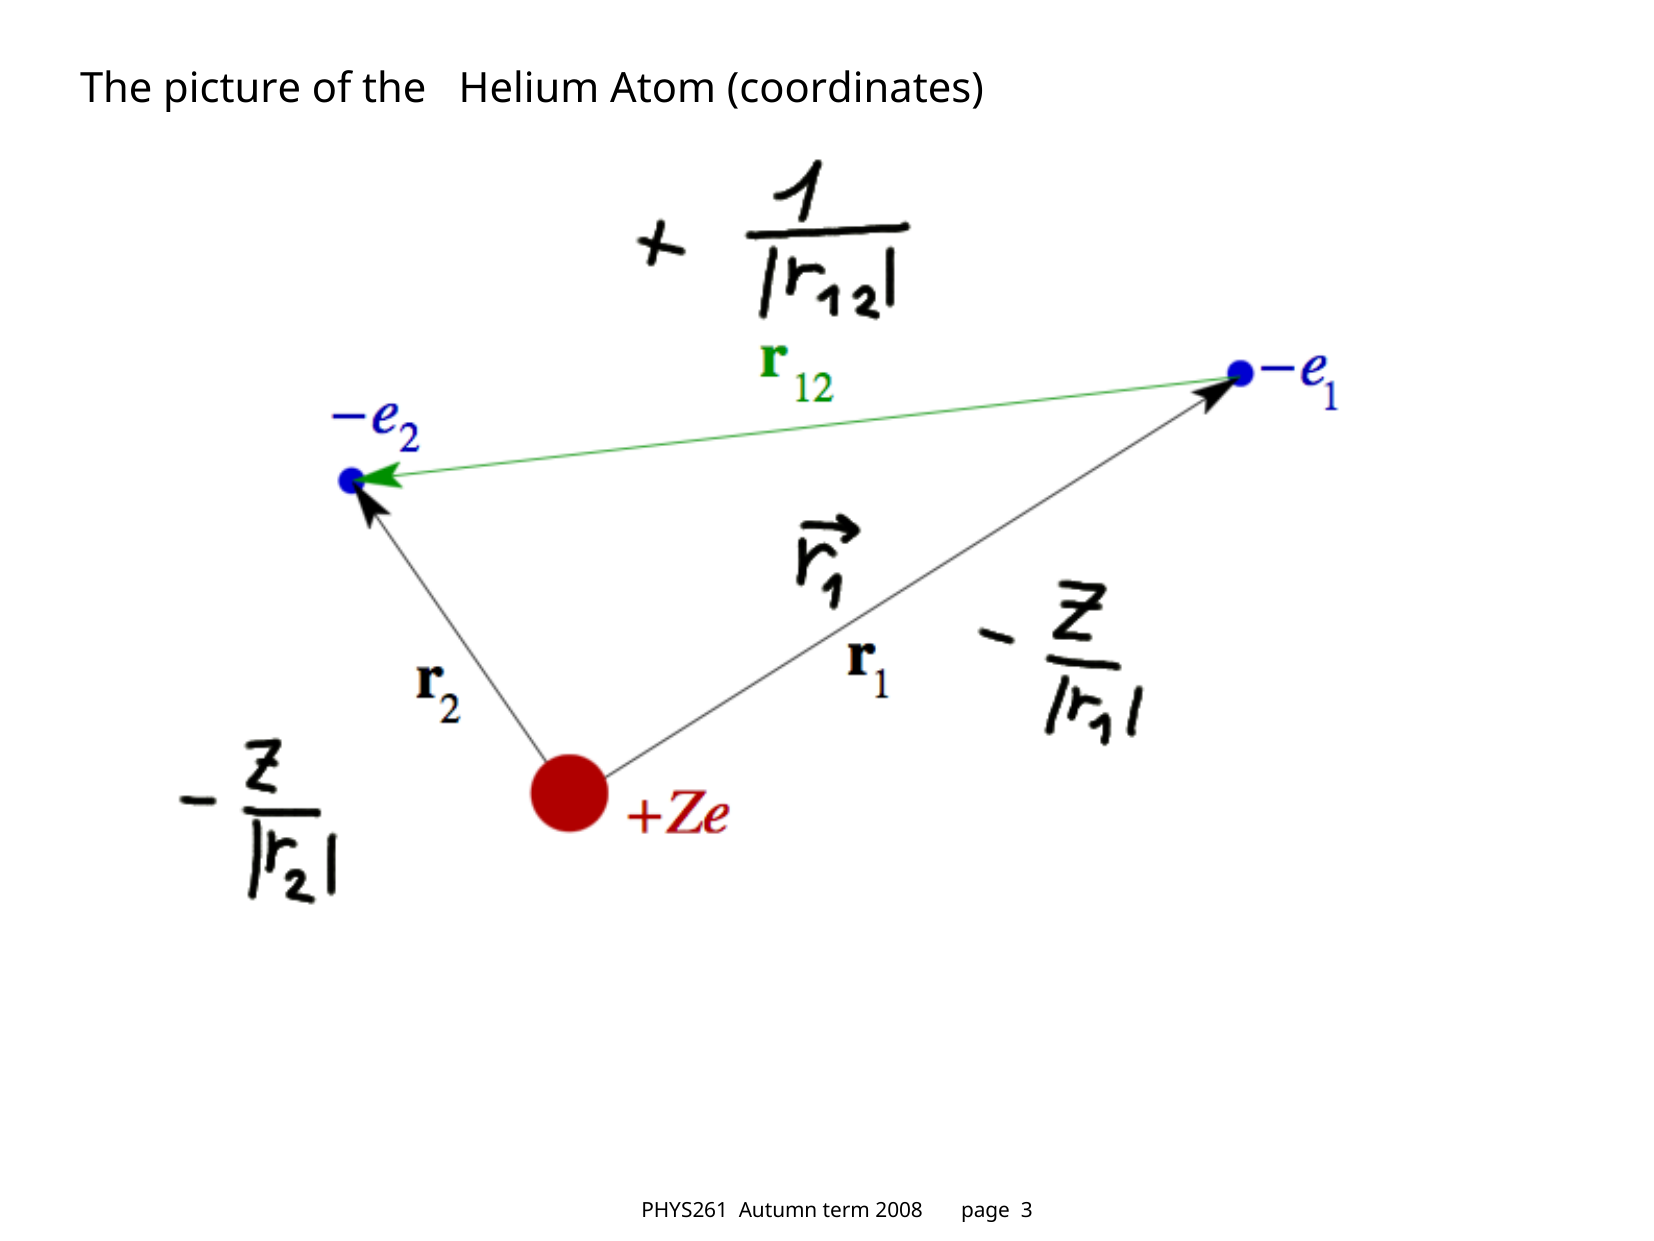

The picture of the Helium Atom (coordinates)